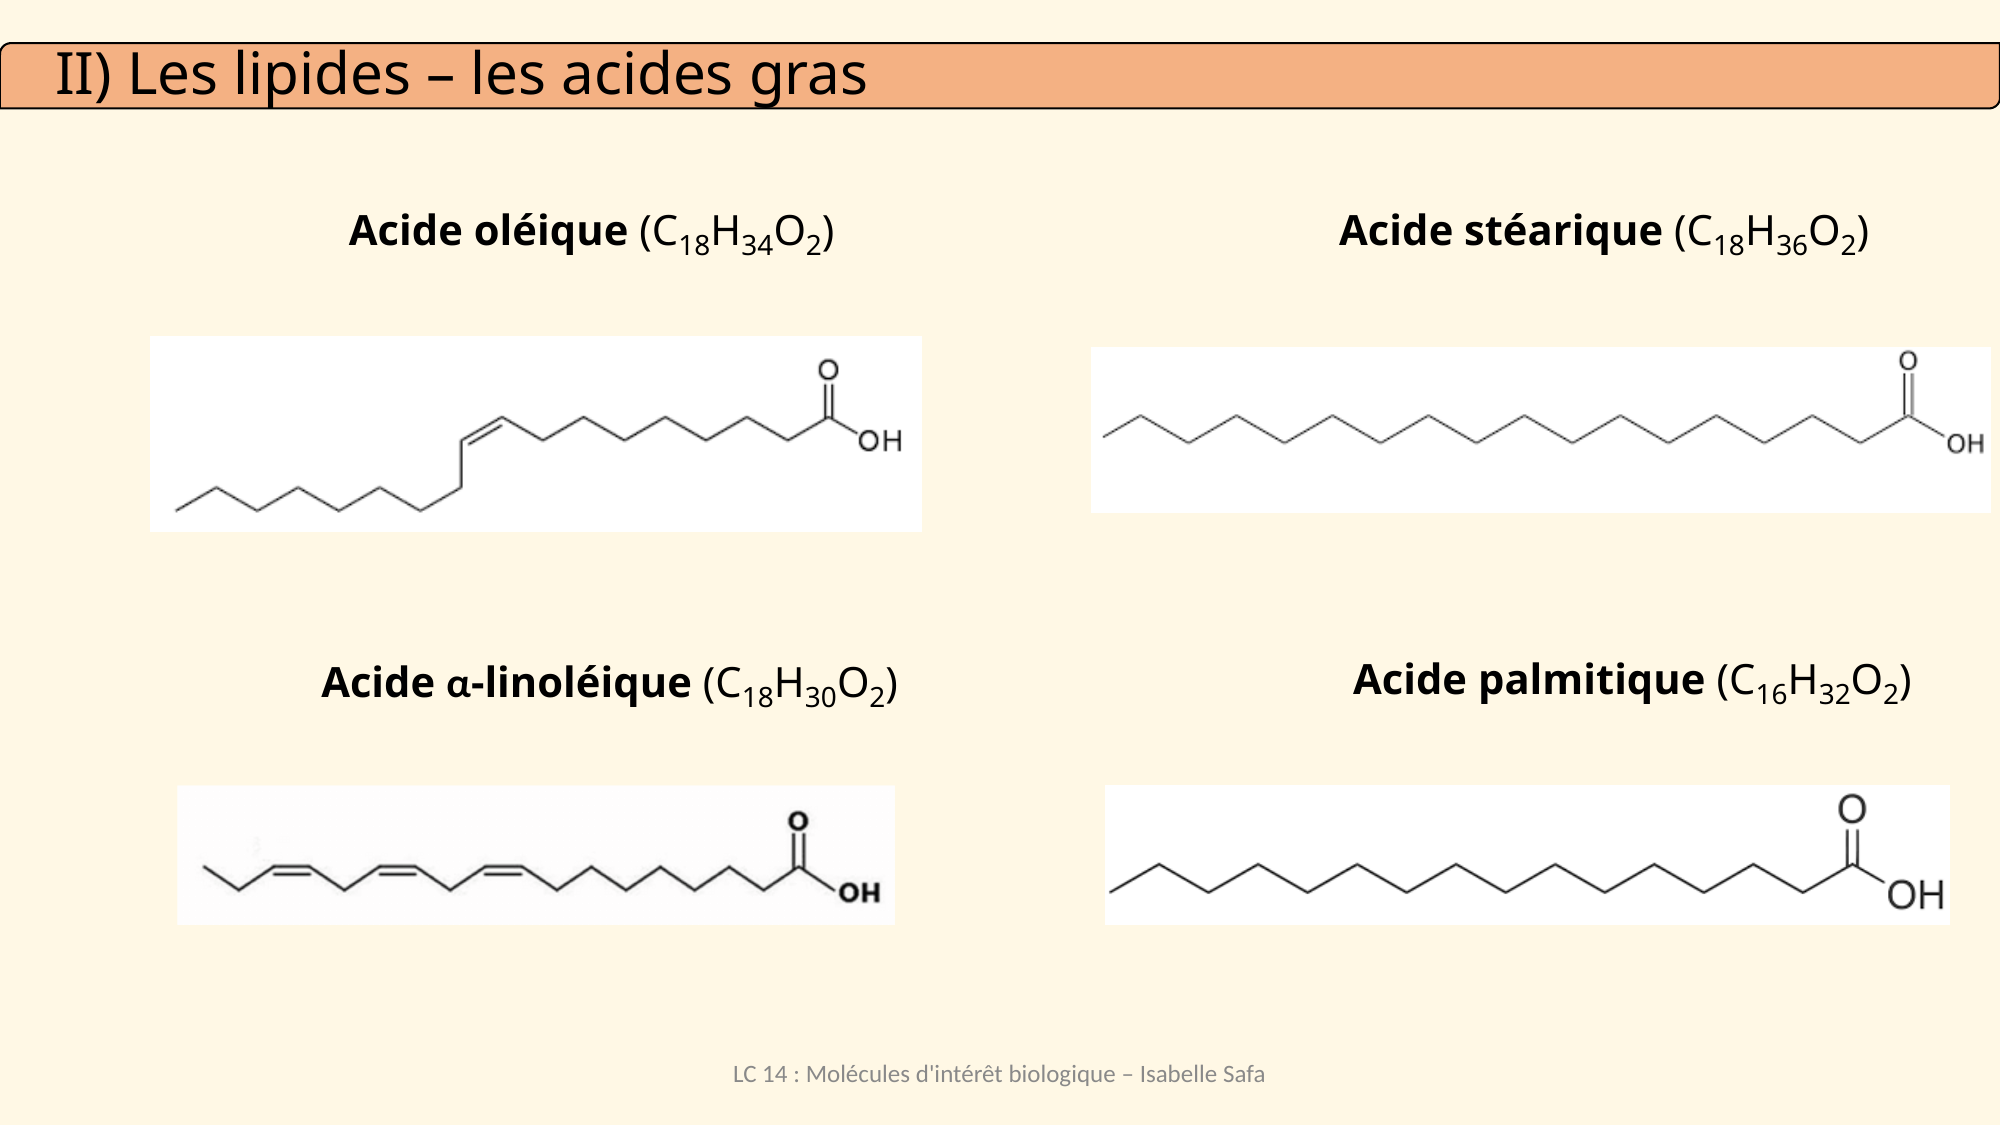

# II) Les lipides – les acides gras
Acide oléique (C18H34O2)
Acide stéarique (C18H36O2)
Acide palmitique (C16H32O2)
Acide α-linoléique (C18H30O2)
LC 14 : Molécules d'intérêt biologique – Isabelle Safa